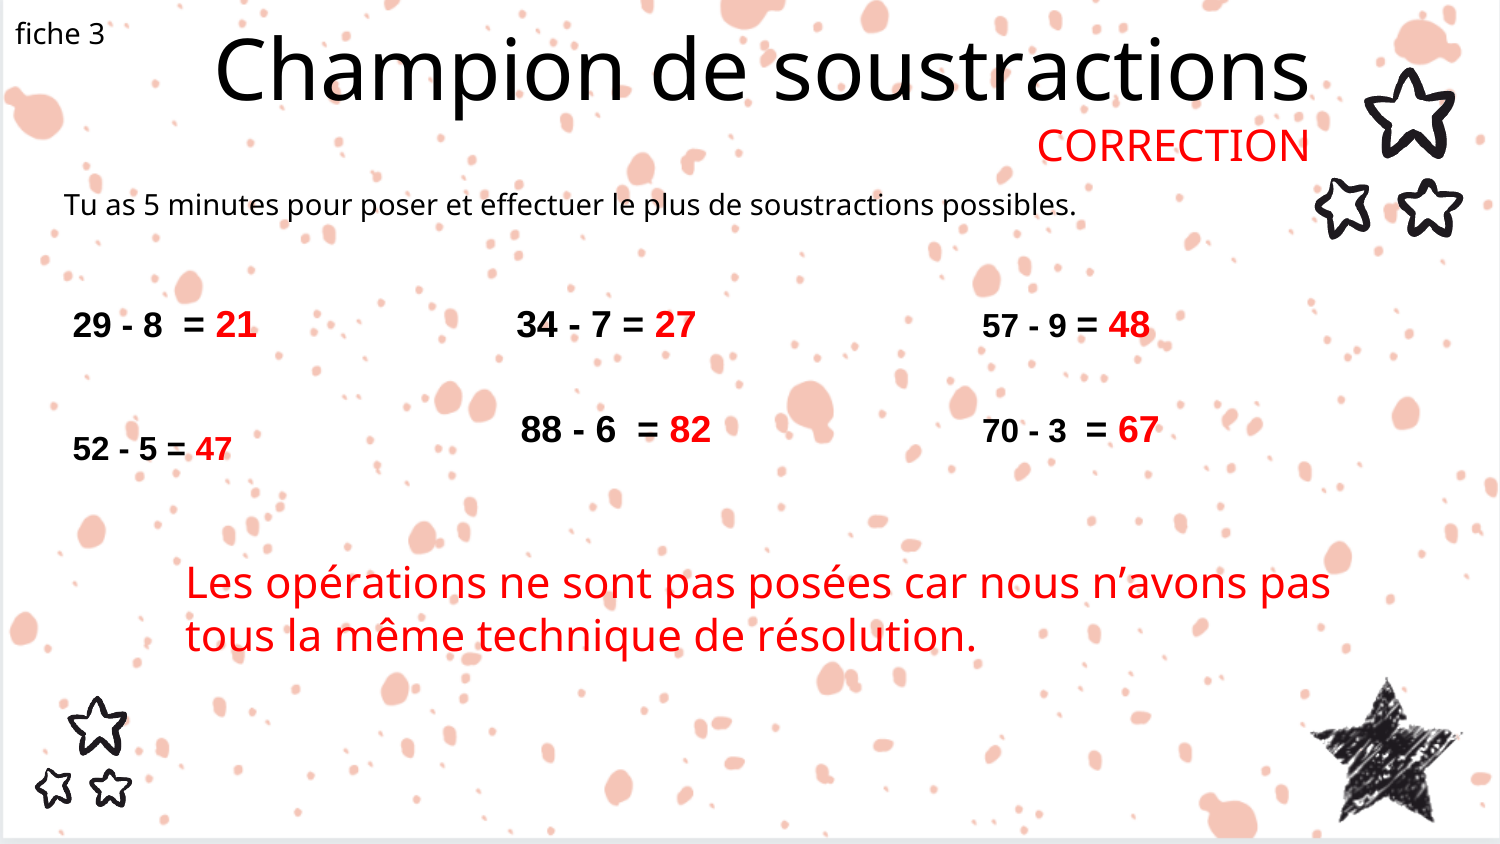

fiche 3
Champion de soustractions
CORRECTION
Tu as 5 minutes pour poser et effectuer le plus de soustractions possibles.
 29 - 8 = 21
 34 - 7 = 27
57 - 9 = 48
88 - 6 = 82
70 - 3 = 67
 52 - 5 = 47
Les opérations ne sont pas posées car nous n’avons pas tous la même technique de résolution.